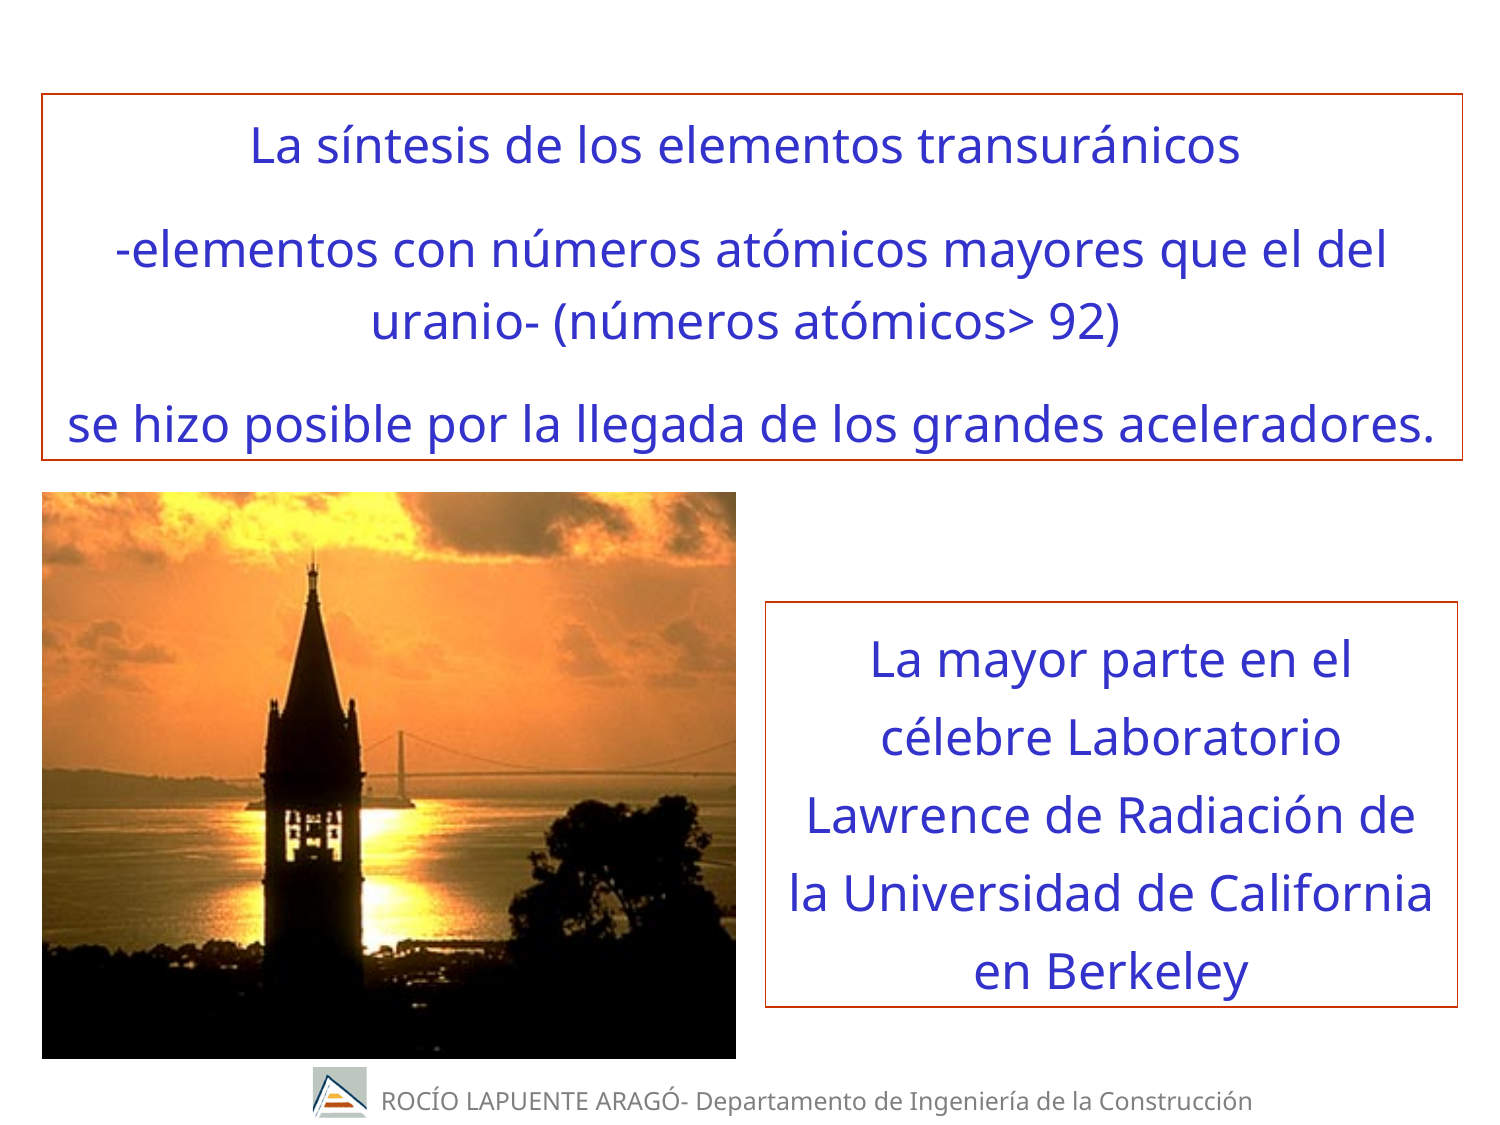

La síntesis de los elementos transuránicos
elementos con números atómicos mayores que el del uranio- (números atómicos> 92)
se hizo posible por la llegada de los grandes aceleradores.
La mayor parte en el célebre Laboratorio Lawrence de Radiación de la Universidad de California en Berkeley